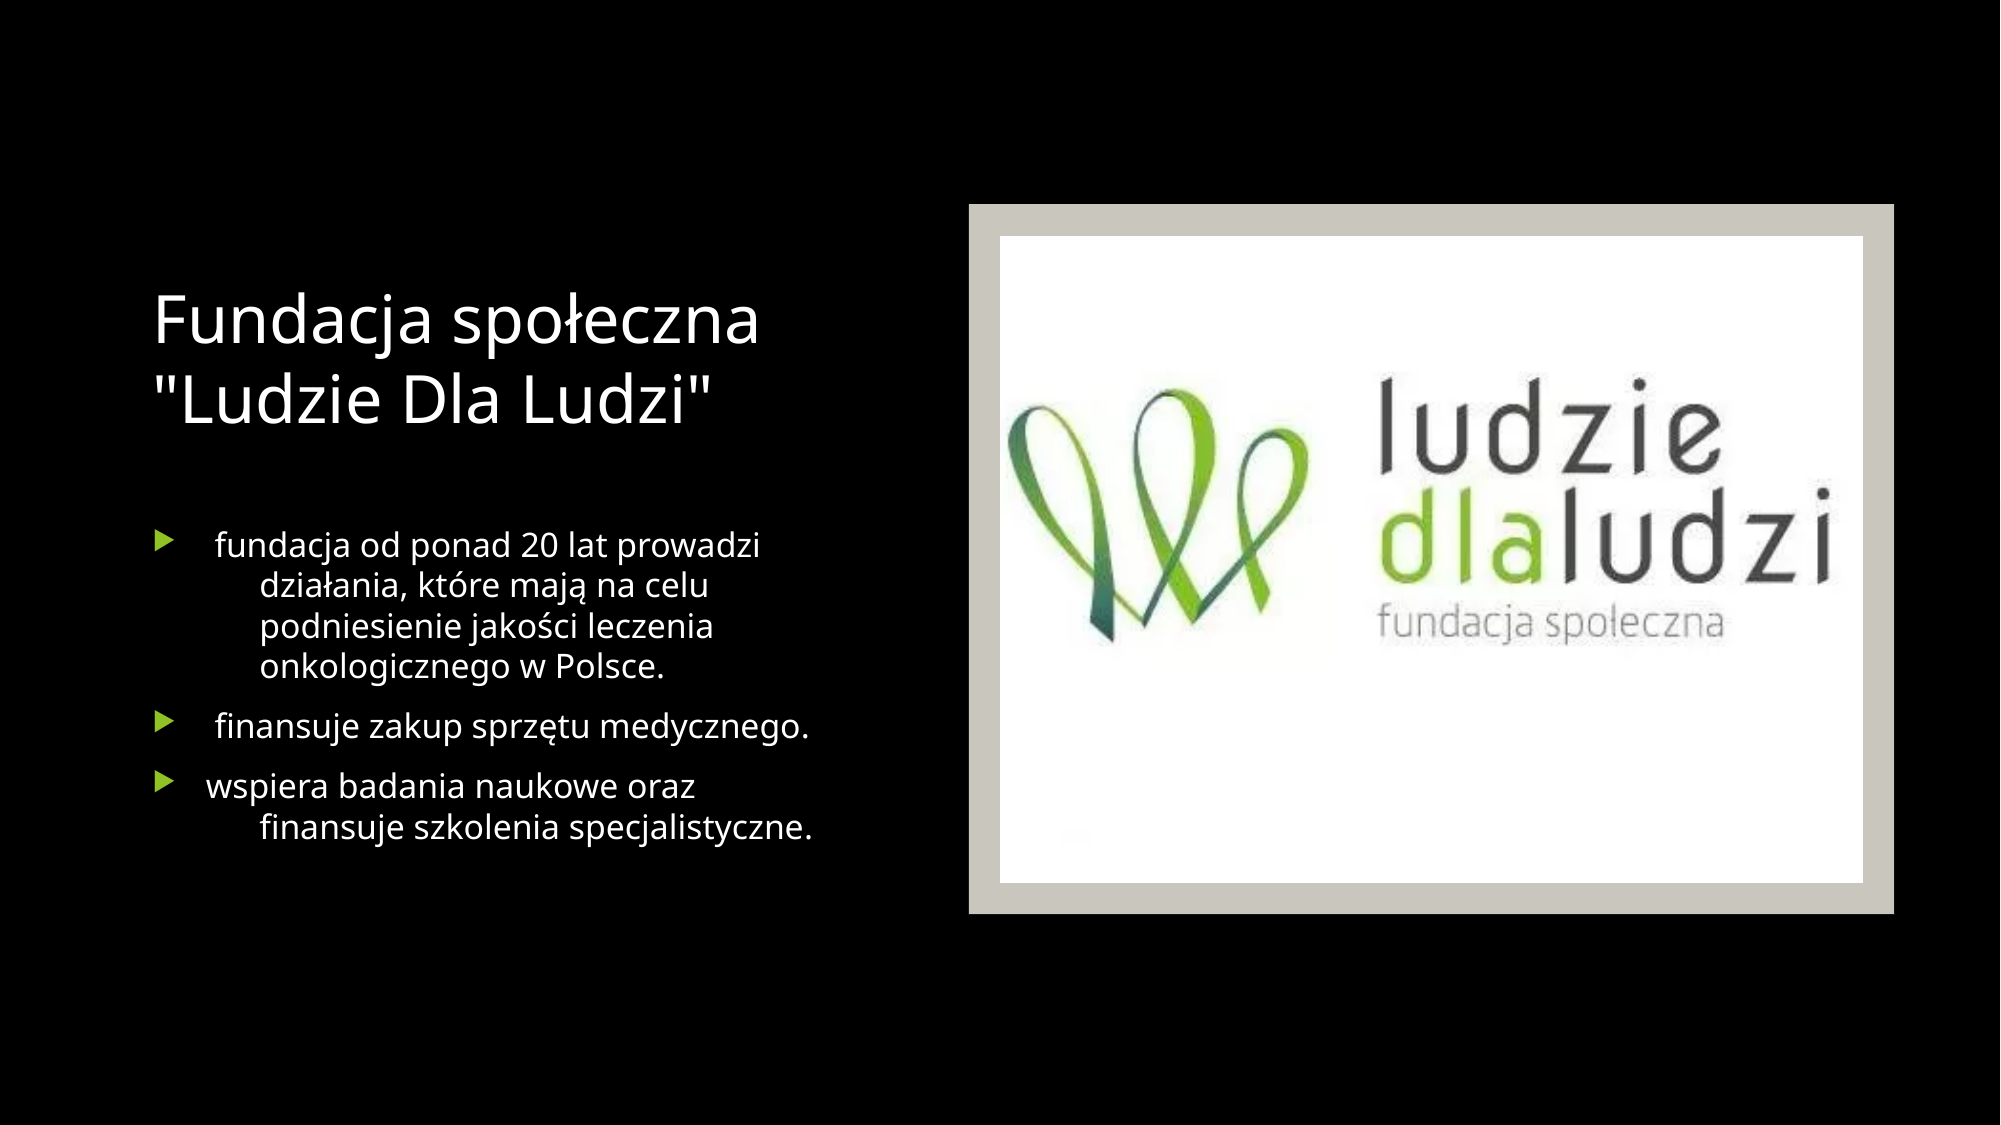

# Fundacja społeczna "Ludzie Dla Ludzi"
 fundacja od ponad 20 lat prowadzi działania, które mają na celu podniesienie jakości leczenia onkologicznego w Polsce.
 finansuje zakup sprzętu medycznego.
wspiera badania naukowe oraz finansuje szkolenia specjalistyczne.